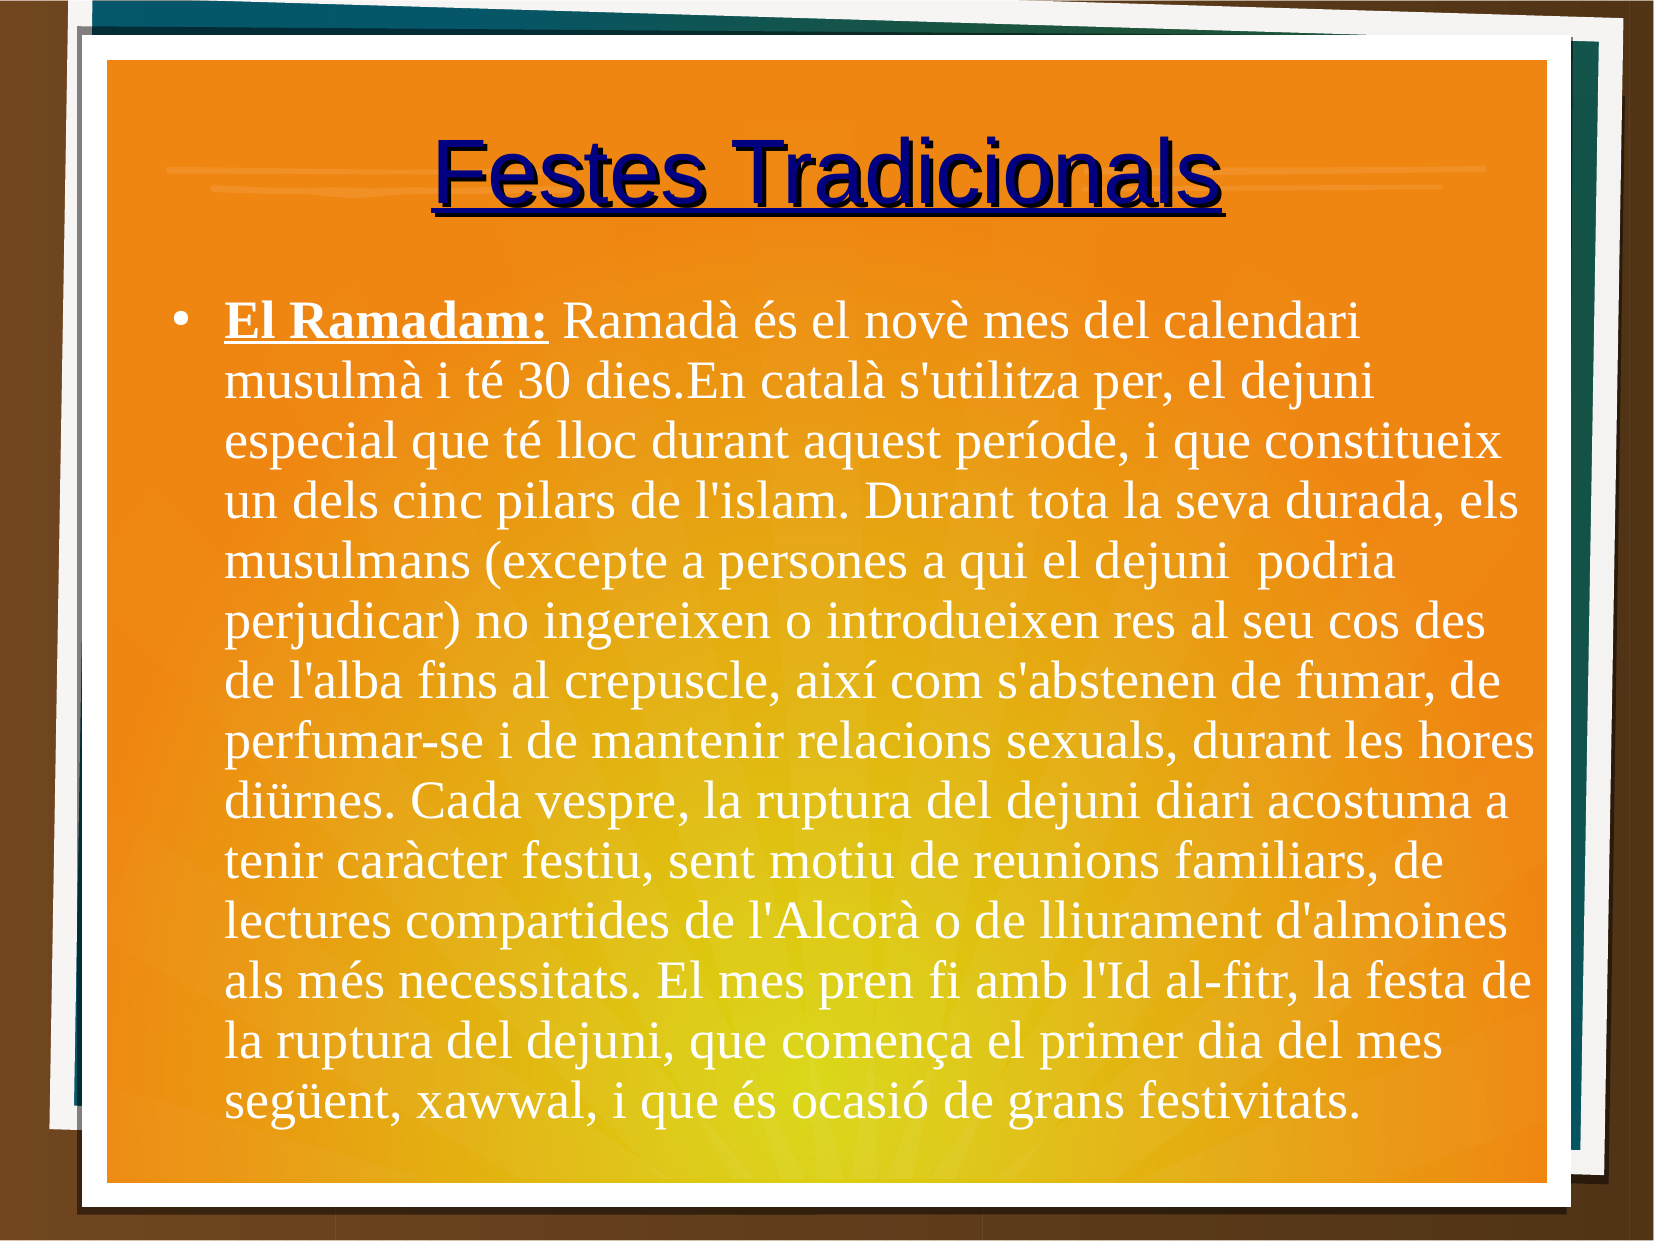

# Festes Tradicionals
El Ramadam: Ramadà és el novè mes del calendari musulmà i té 30 dies.En català s'utilitza per, el dejuni especial que té lloc durant aquest període, i que constitueix un dels cinc pilars de l'islam. Durant tota la seva durada, els musulmans (excepte a persones a qui el dejuni podria perjudicar) no ingereixen o introdueixen res al seu cos des de l'alba fins al crepuscle, així com s'abstenen de fumar, de perfumar-se i de mantenir relacions sexuals, durant les hores diürnes. Cada vespre, la ruptura del dejuni diari acostuma a tenir caràcter festiu, sent motiu de reunions familiars, de lectures compartides de l'Alcorà o de lliurament d'almoines als més necessitats. El mes pren fi amb l'Id al-fitr, la festa de la ruptura del dejuni, que comença el primer dia del mes següent, xawwal, i que és ocasió de grans festivitats.